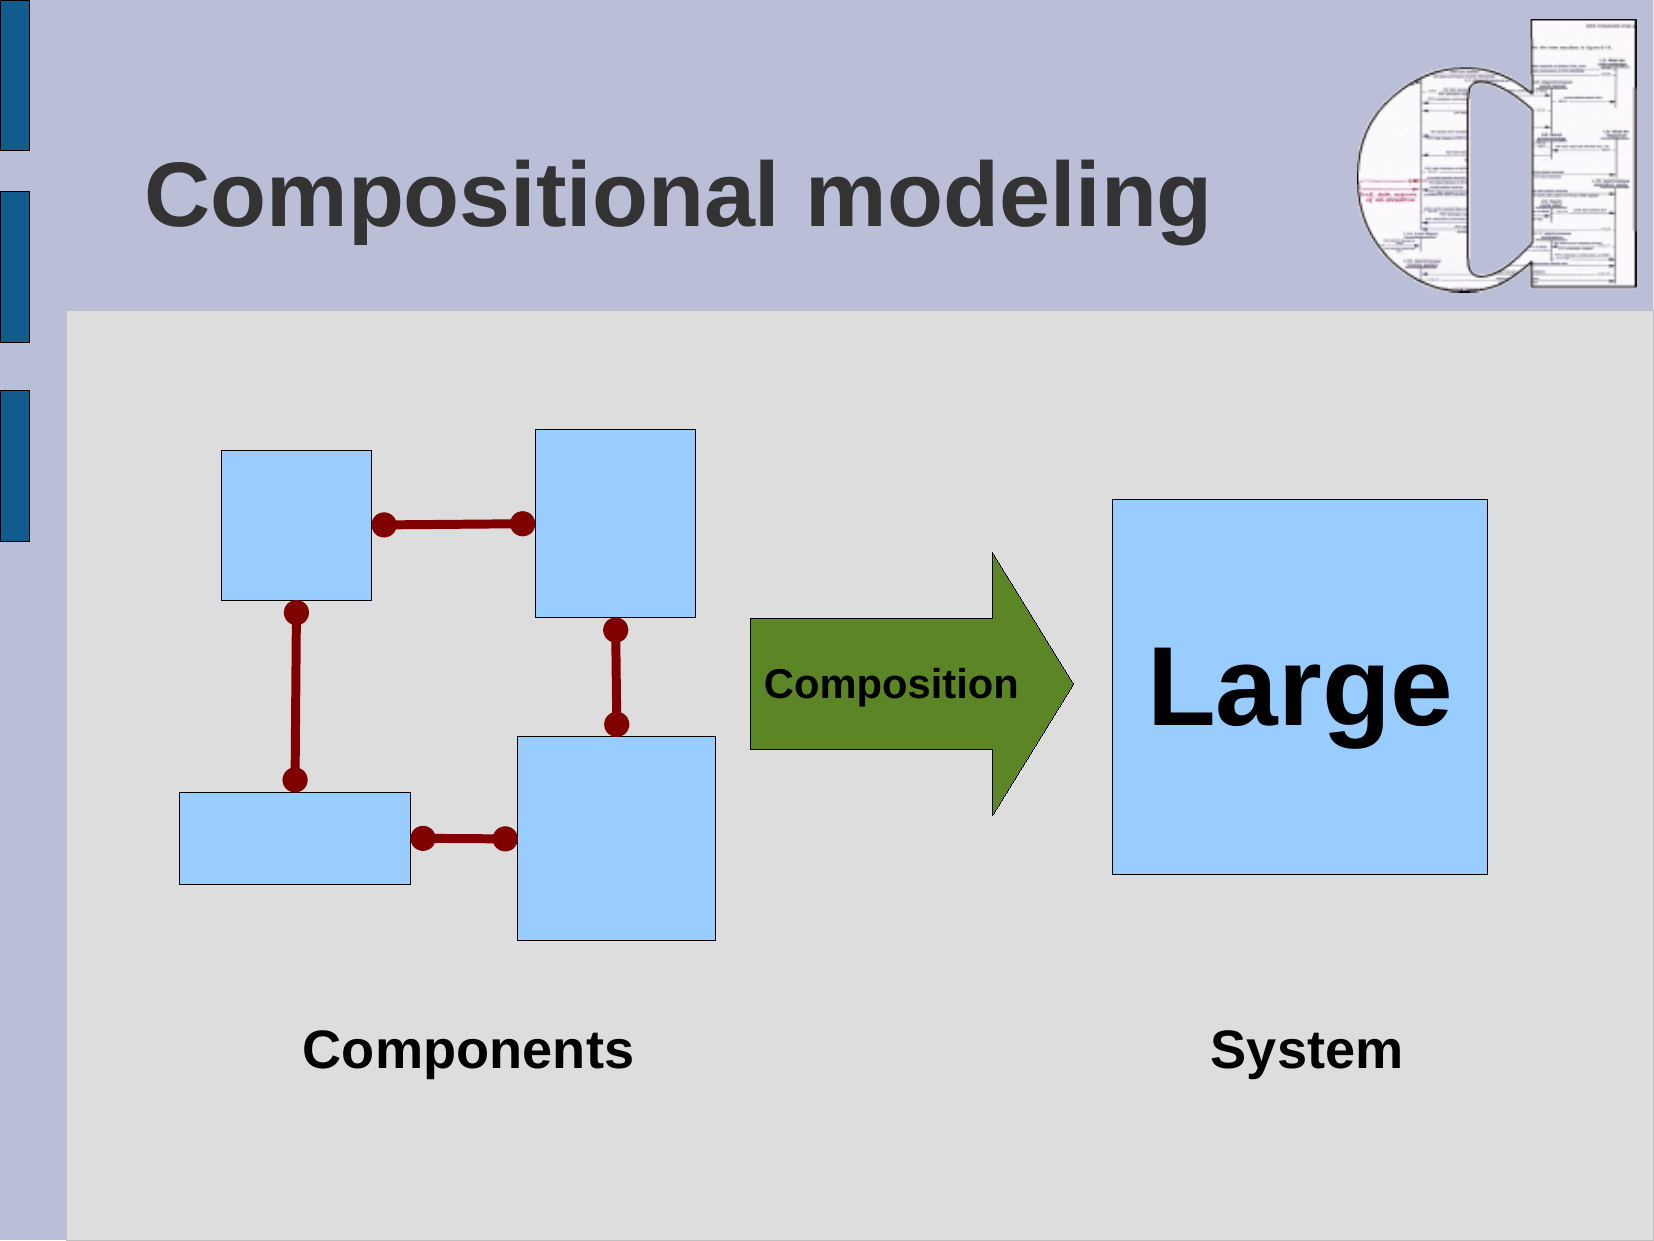

# Compositional modeling
Large
Composition
Components
System